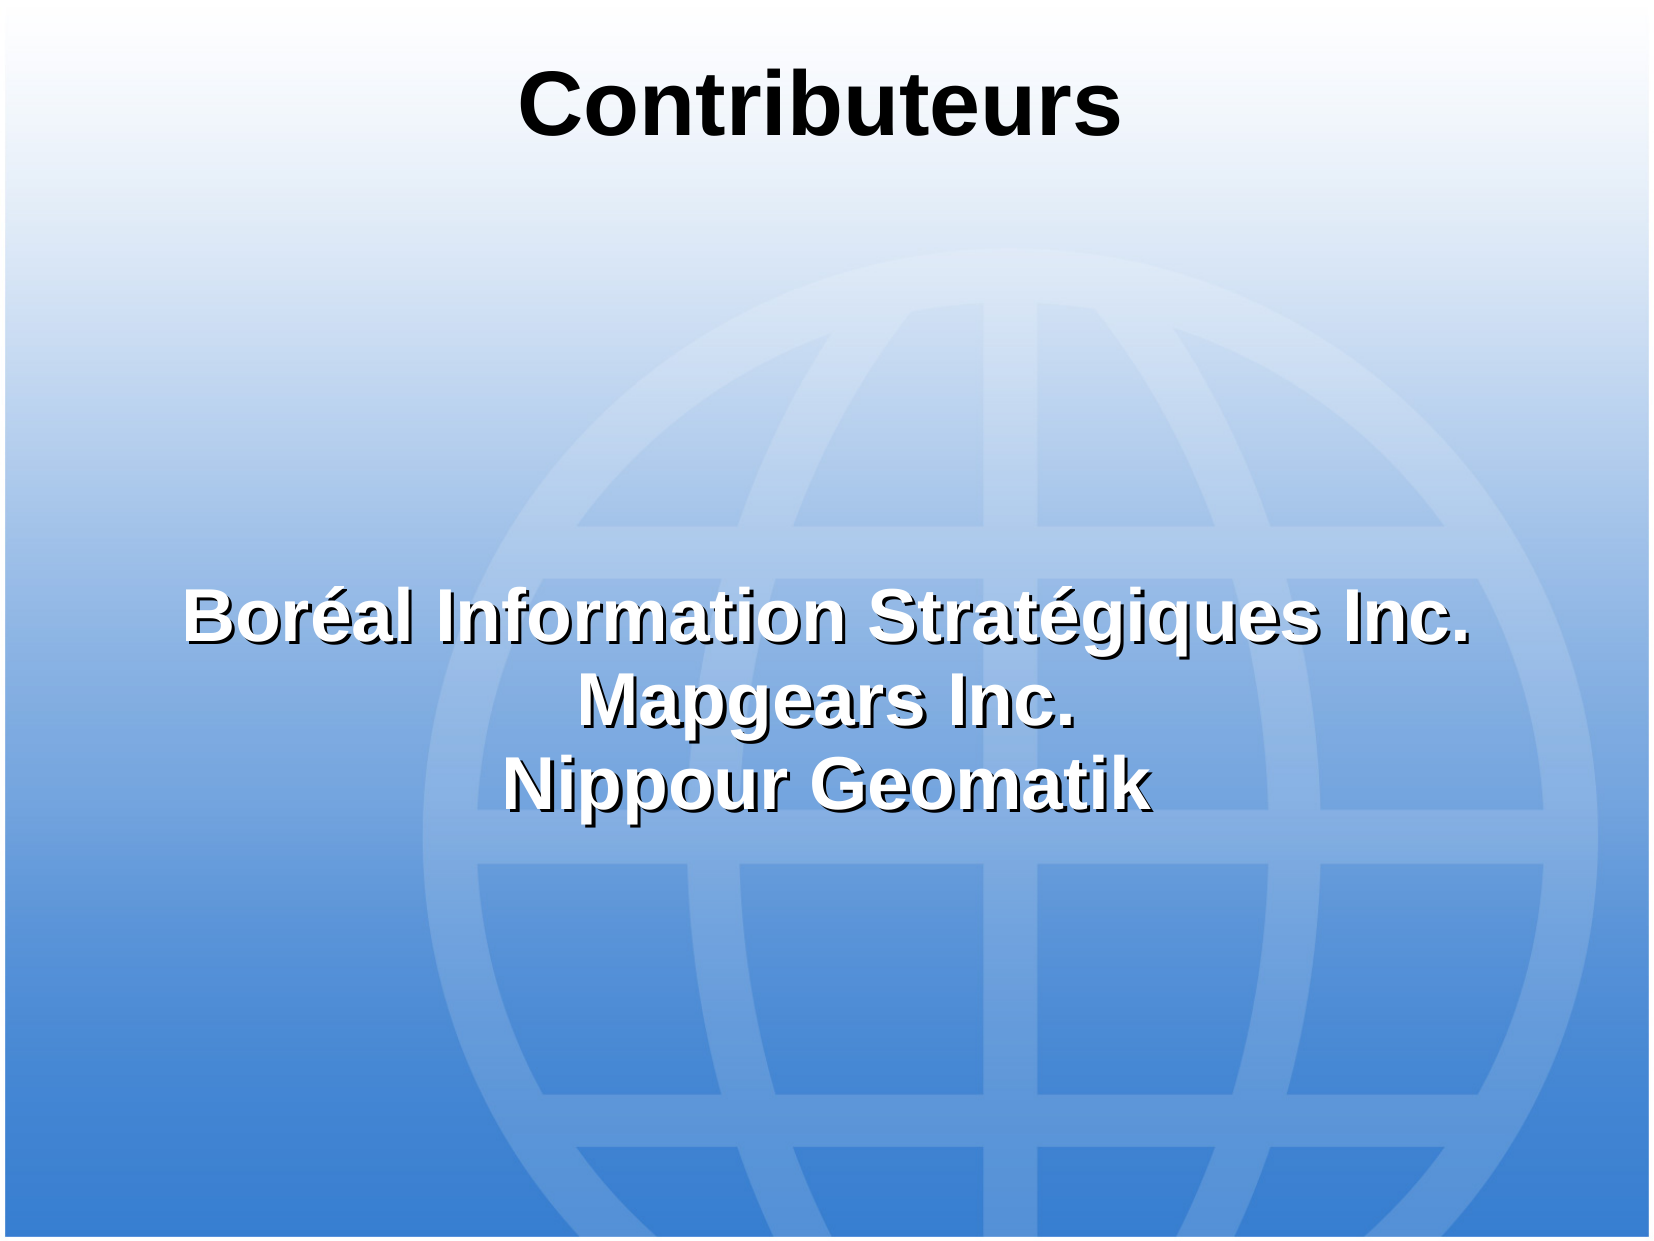

# Contributeurs
Boréal Information Stratégiques Inc.
Mapgears Inc.
Nippour Geomatik